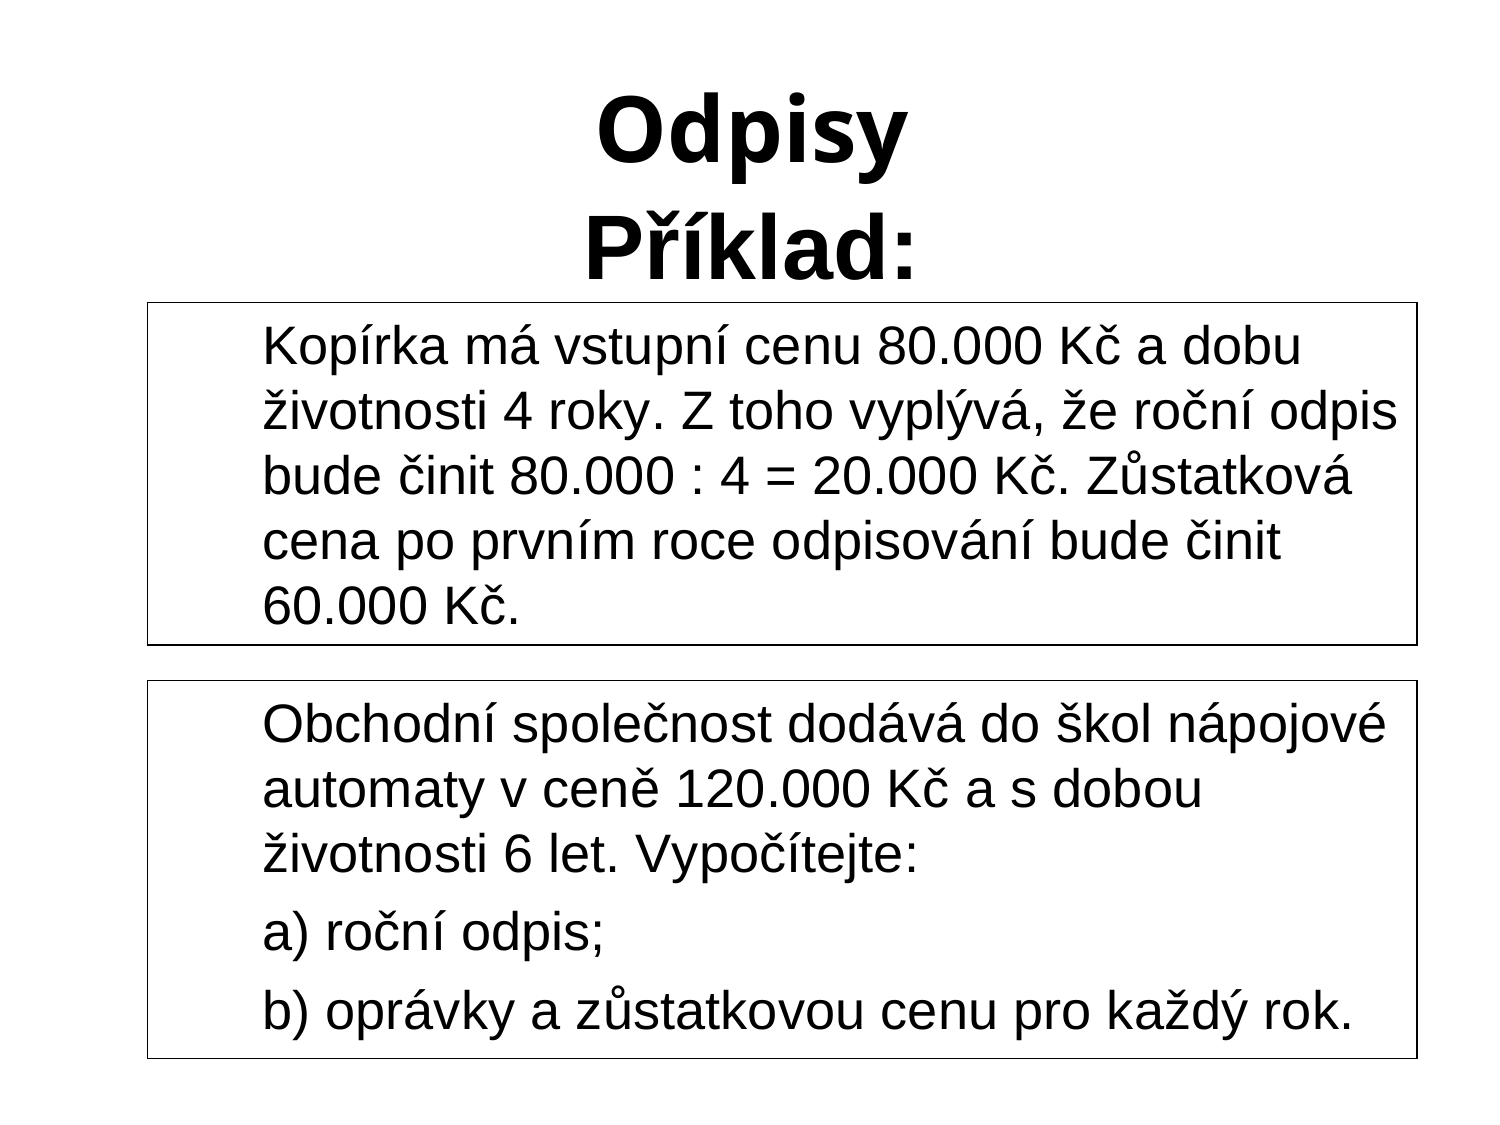

Odpisy
# Příklad:
	Kopírka má vstupní cenu 80.000 Kč a dobu životnosti 4 roky. Z toho vyplývá, že roční odpis bude činit 80.000 : 4 = 20.000 Kč. Zůstatková cena po prvním roce odpisování bude činit 60.000 Kč.
	Obchodní společnost dodává do škol nápojové automaty v ceně 120.000 Kč a s dobou životnosti 6 let. Vypočítejte:
	a) roční odpis;
	b) oprávky a zůstatkovou cenu pro každý rok.